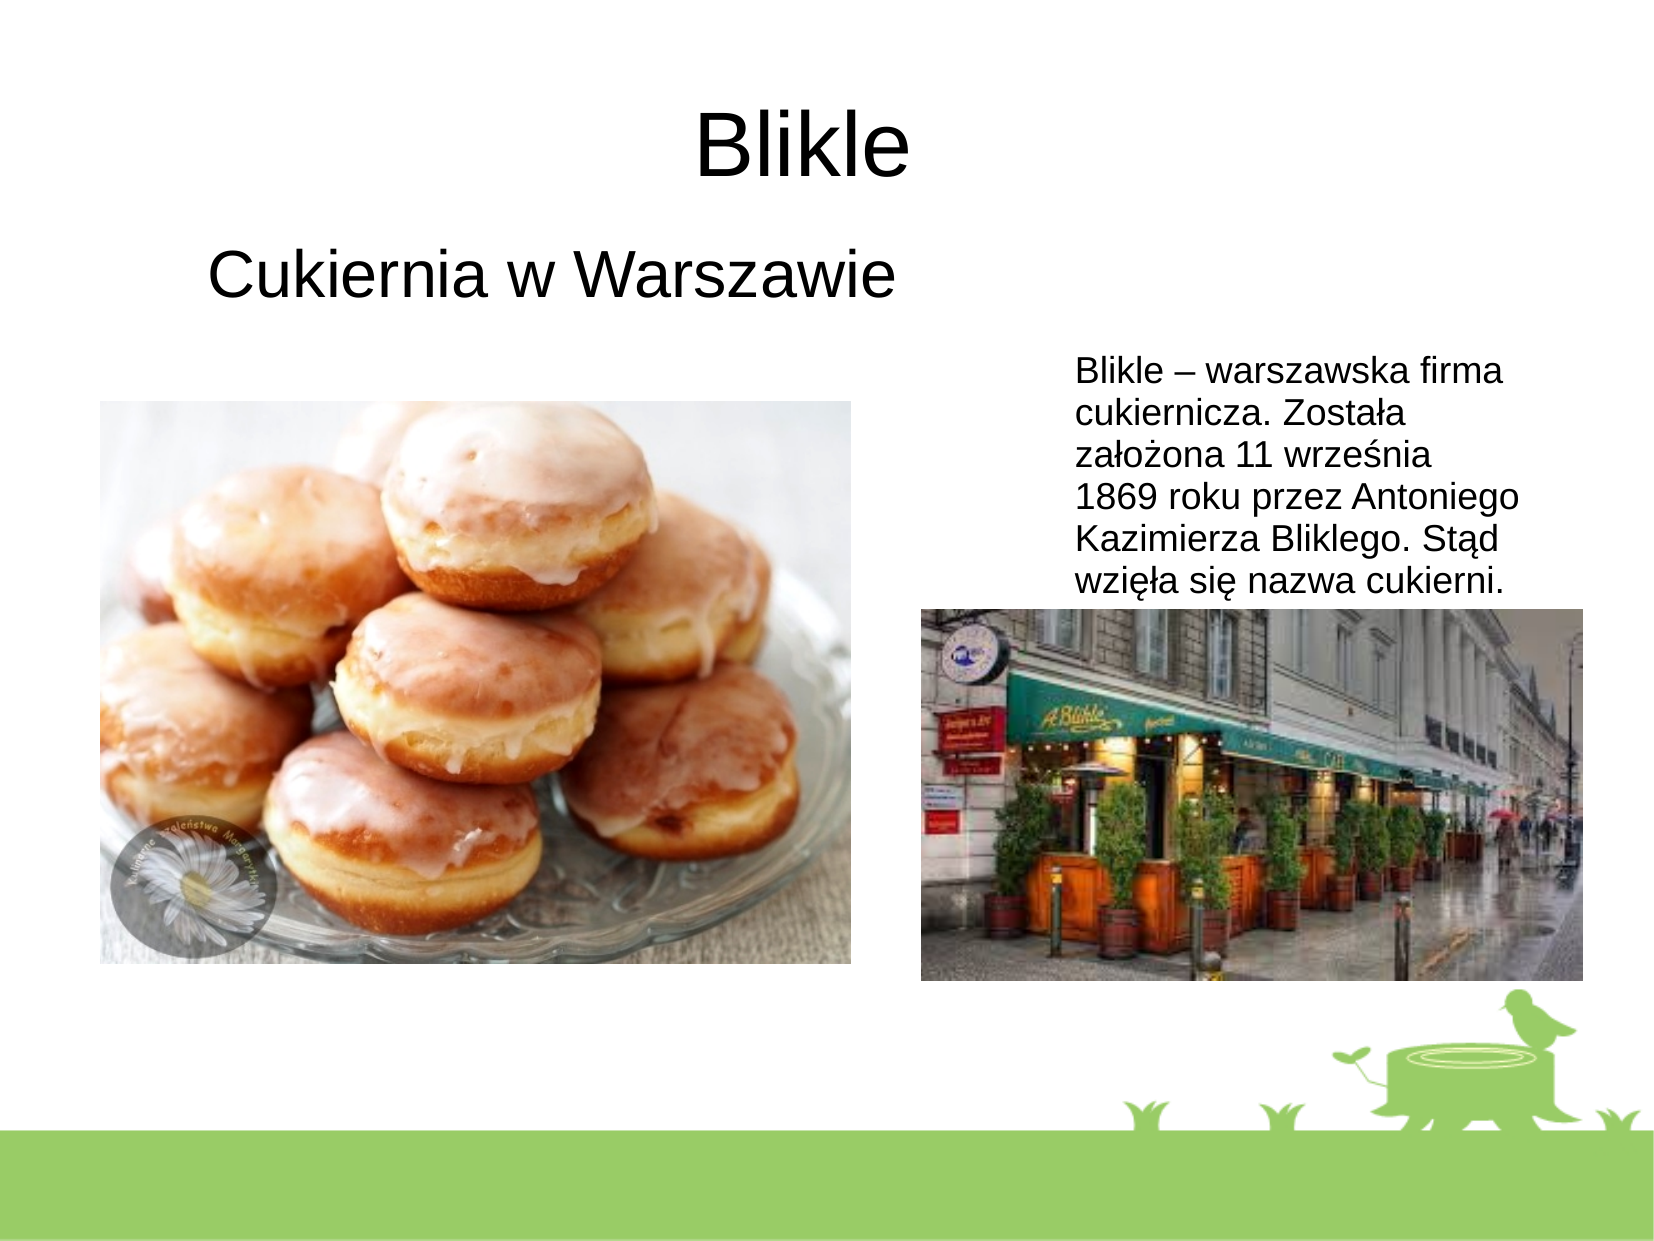

# Blikle
 Cukiernia w Warszawie
Blikle – warszawska firma cukiernicza. Została założona 11 września 1869 roku przez Antoniego Kazimierza Bliklego. Stąd wzięła się nazwa cukierni.